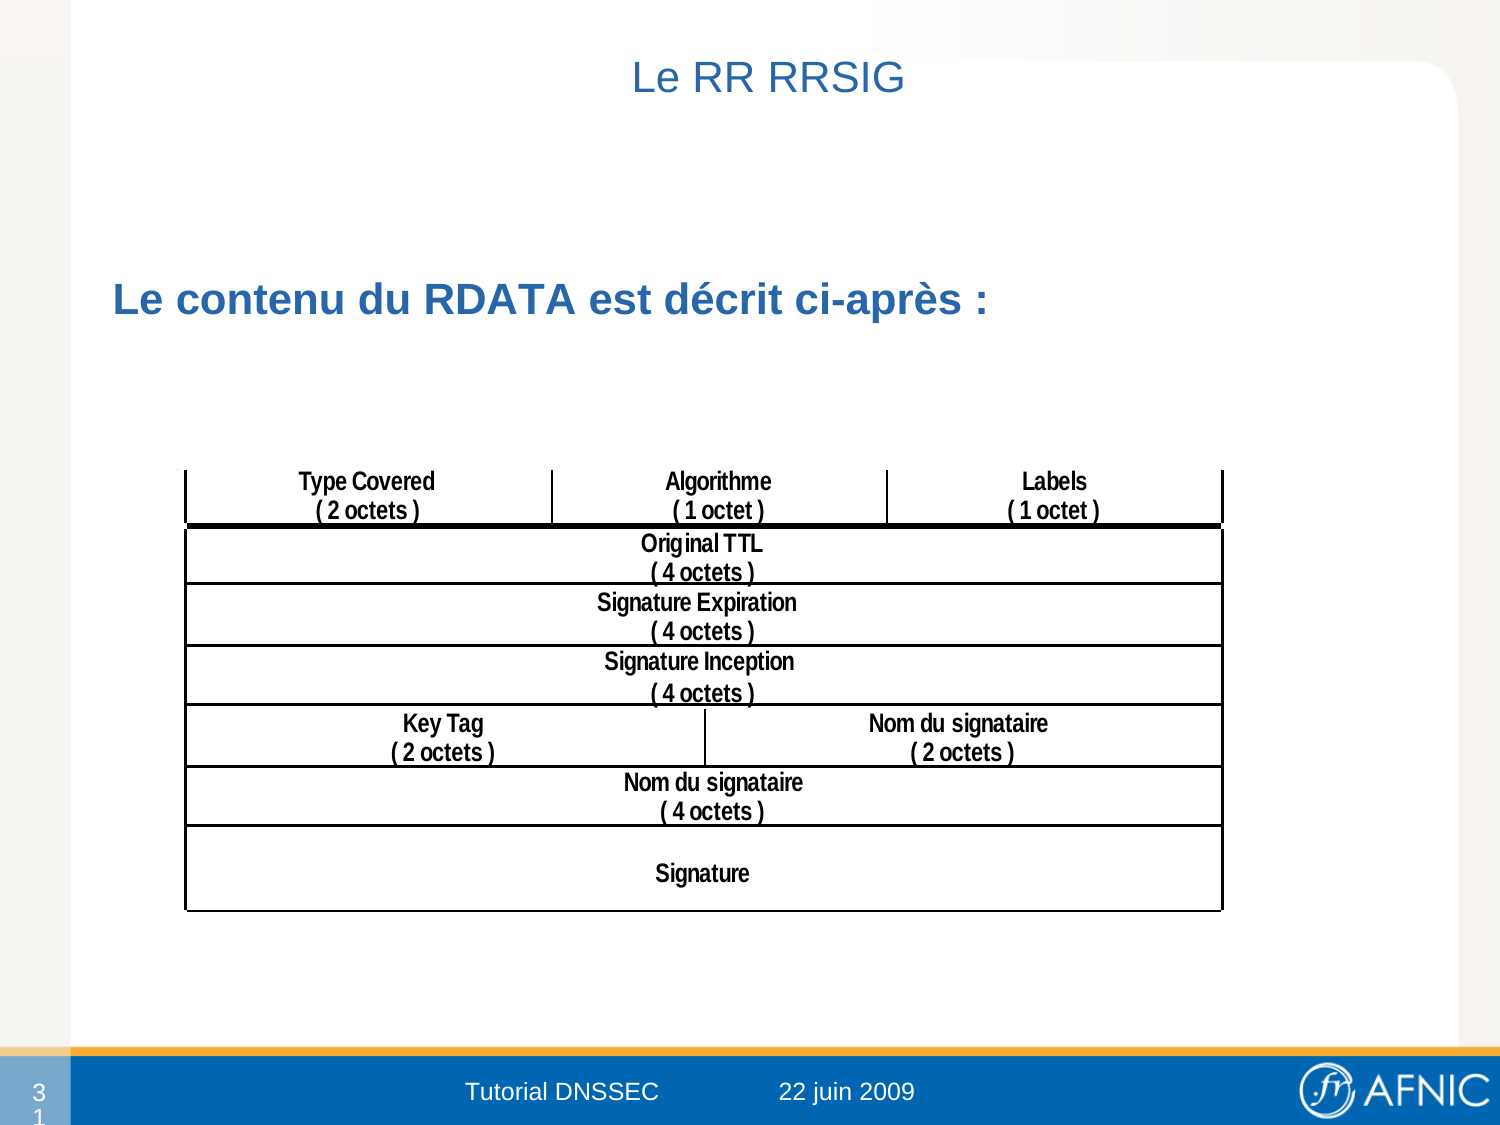

# Le RR RRSIG
Le contenu du RDATA est décrit ci-après :